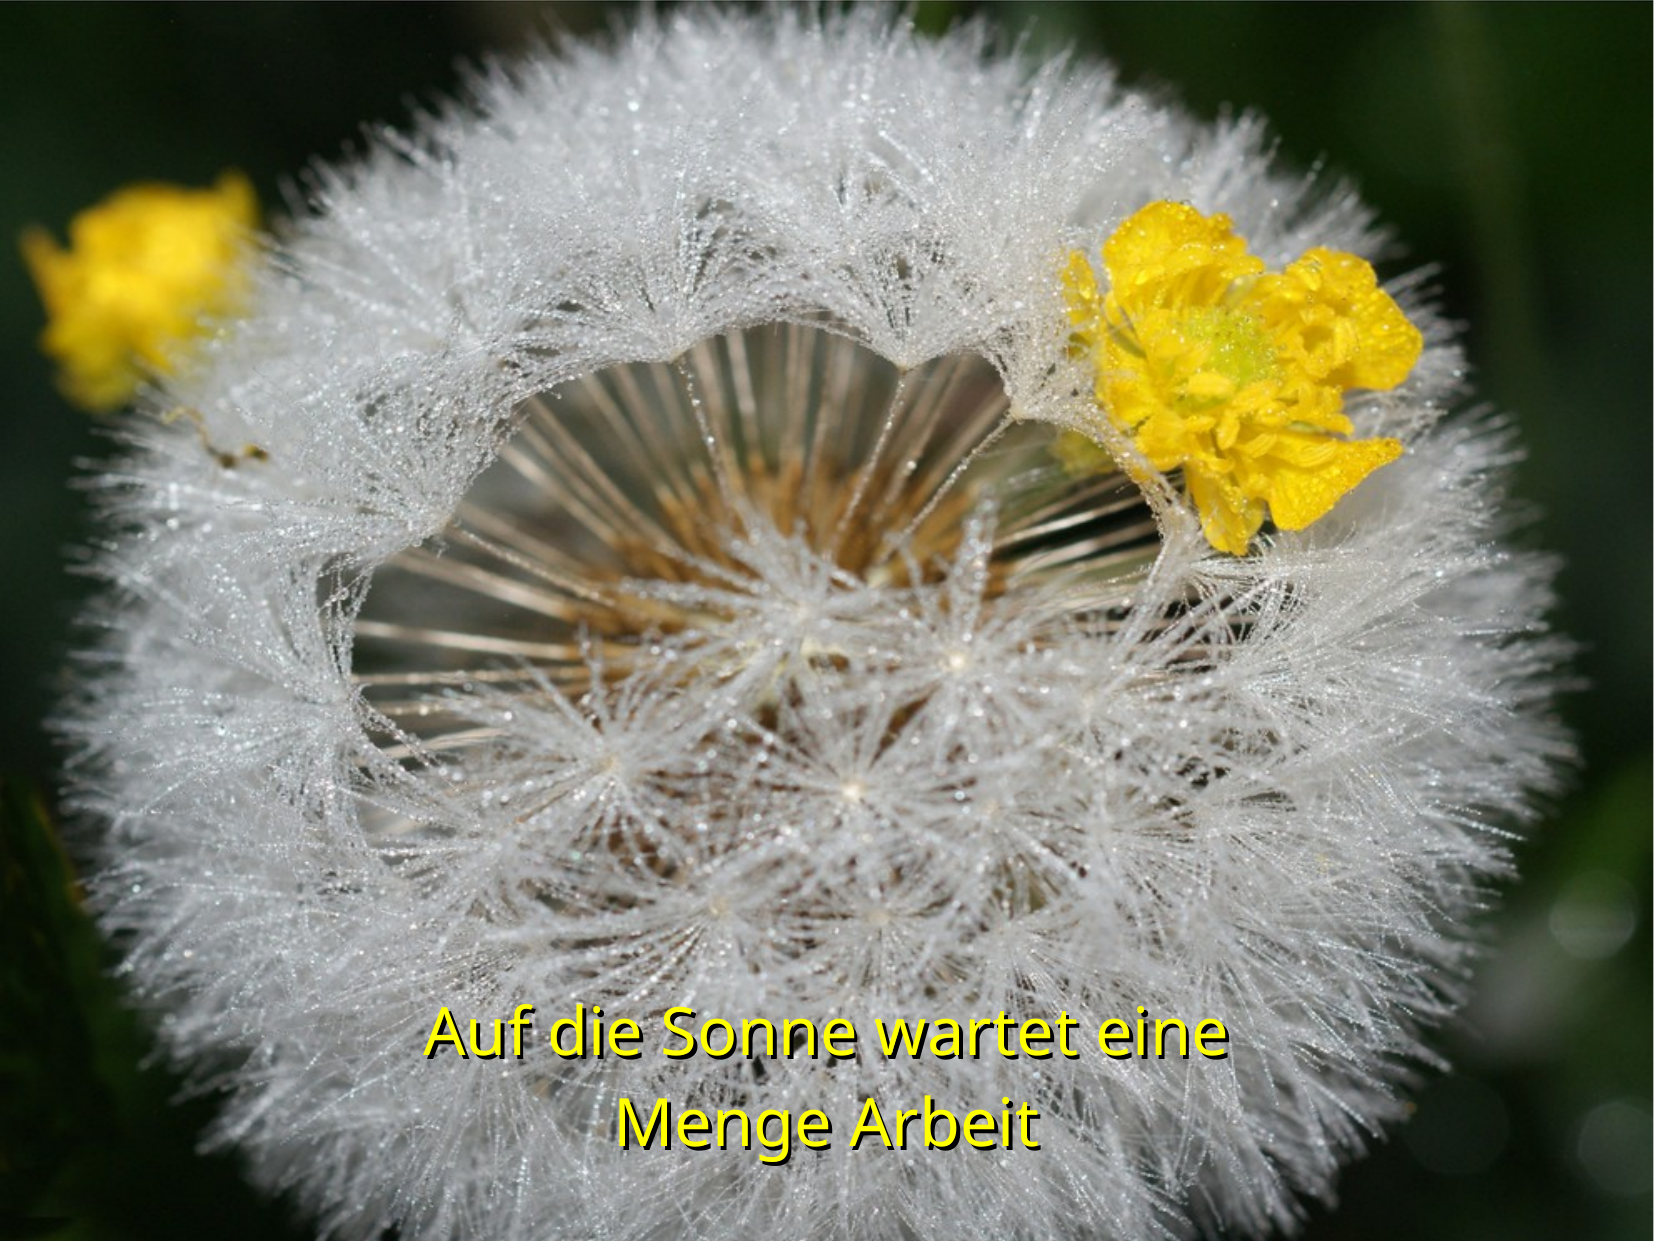

# Auf die Sonne wartet eine Menge Arbeit